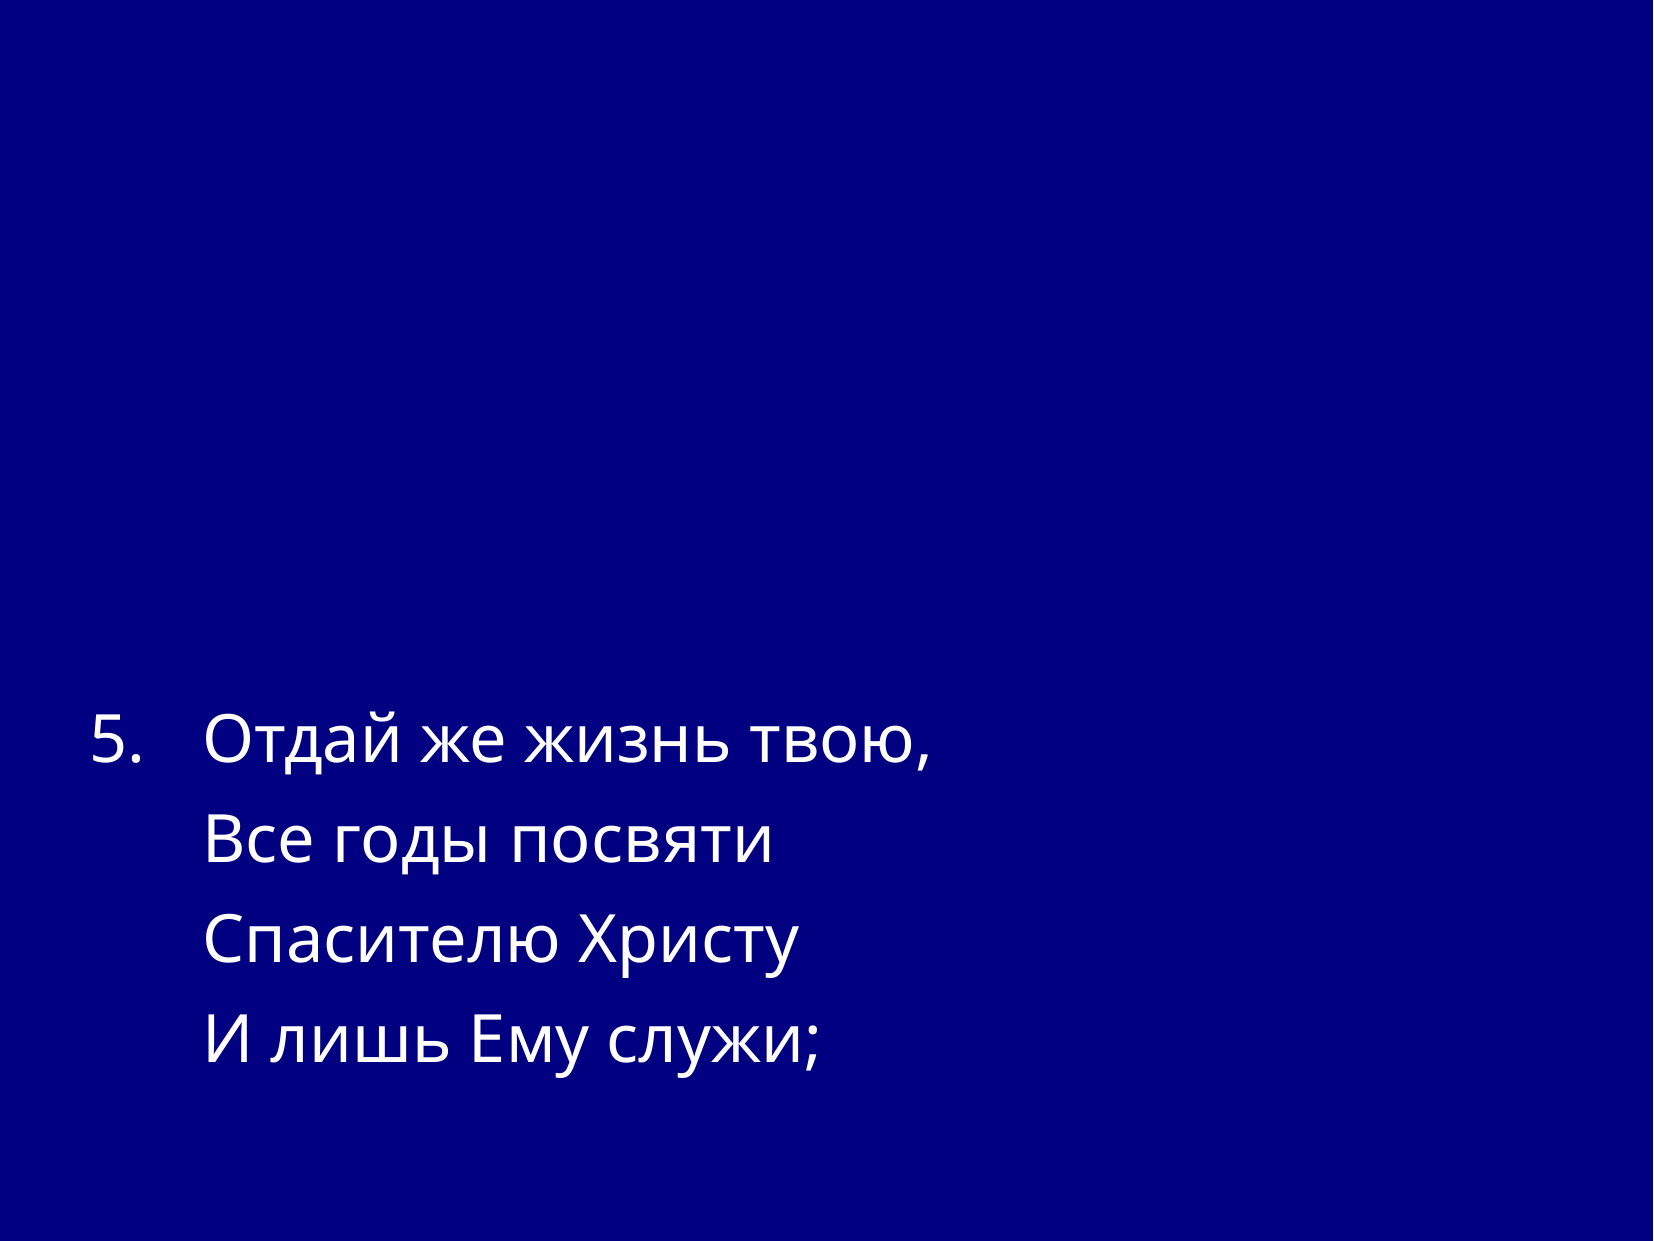

5.	Отдай же жизнь твою,
	Все годы посвяти
	Спасителю Христу
	И лишь Ему служи;